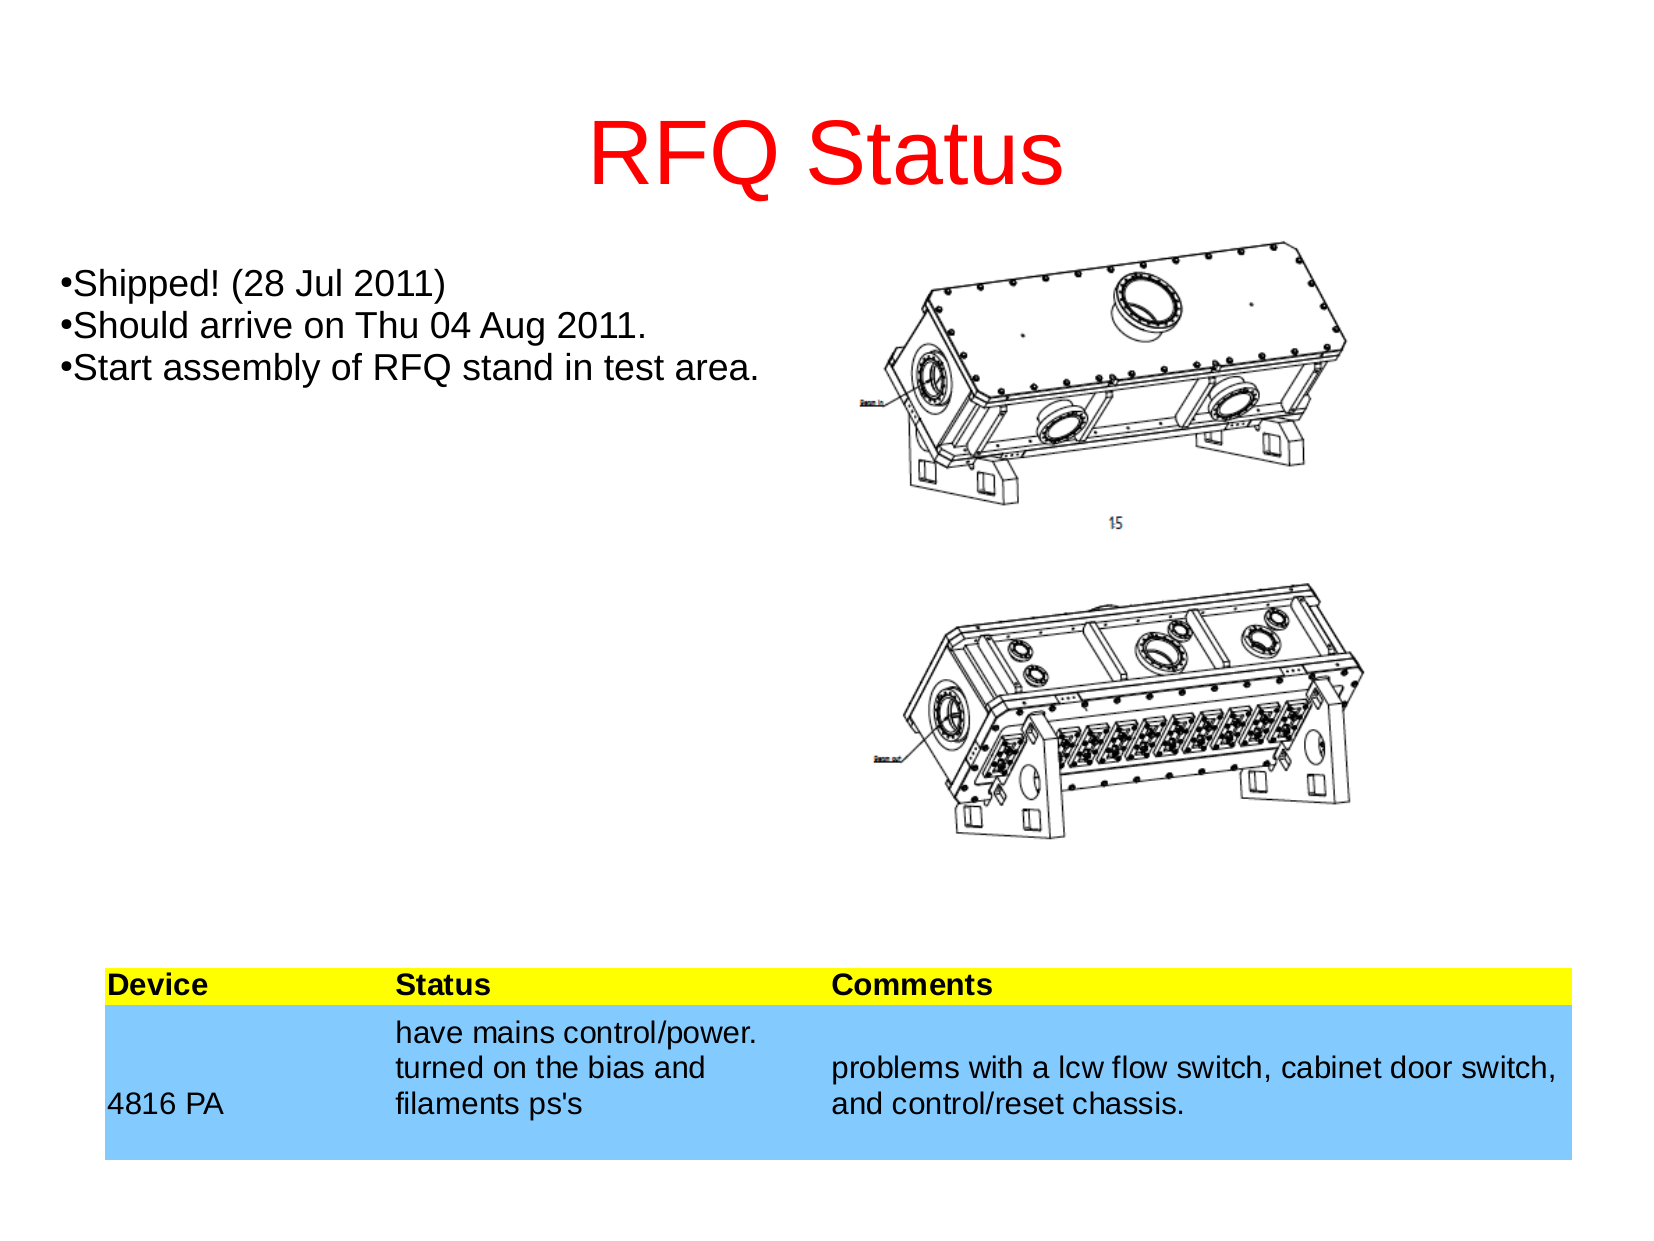

# RFQ Status
Shipped! (28 Jul 2011)
Should arrive on Thu 04 Aug 2011.
Start assembly of RFQ stand in test area.